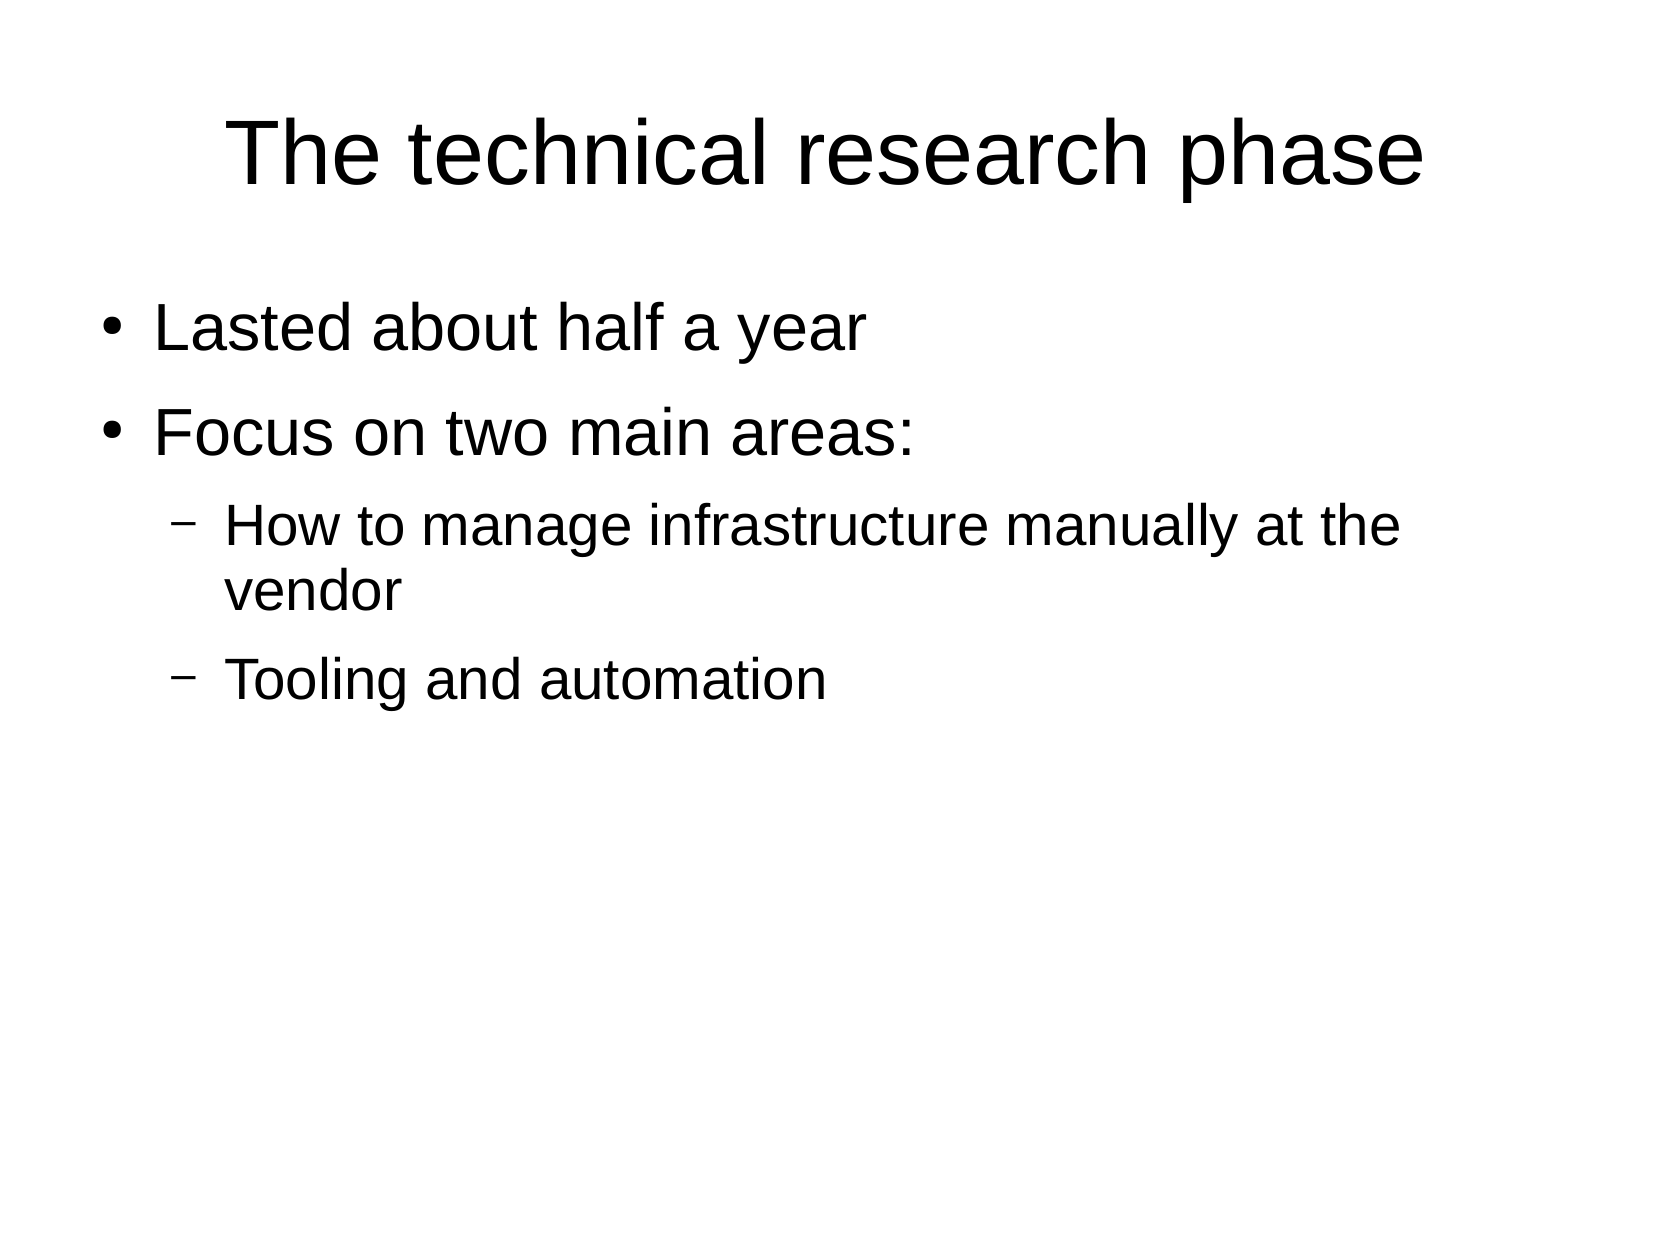

# The technical research phase
Lasted about half a year
Focus on two main areas:
How to manage infrastructure manually at the vendor
Tooling and automation